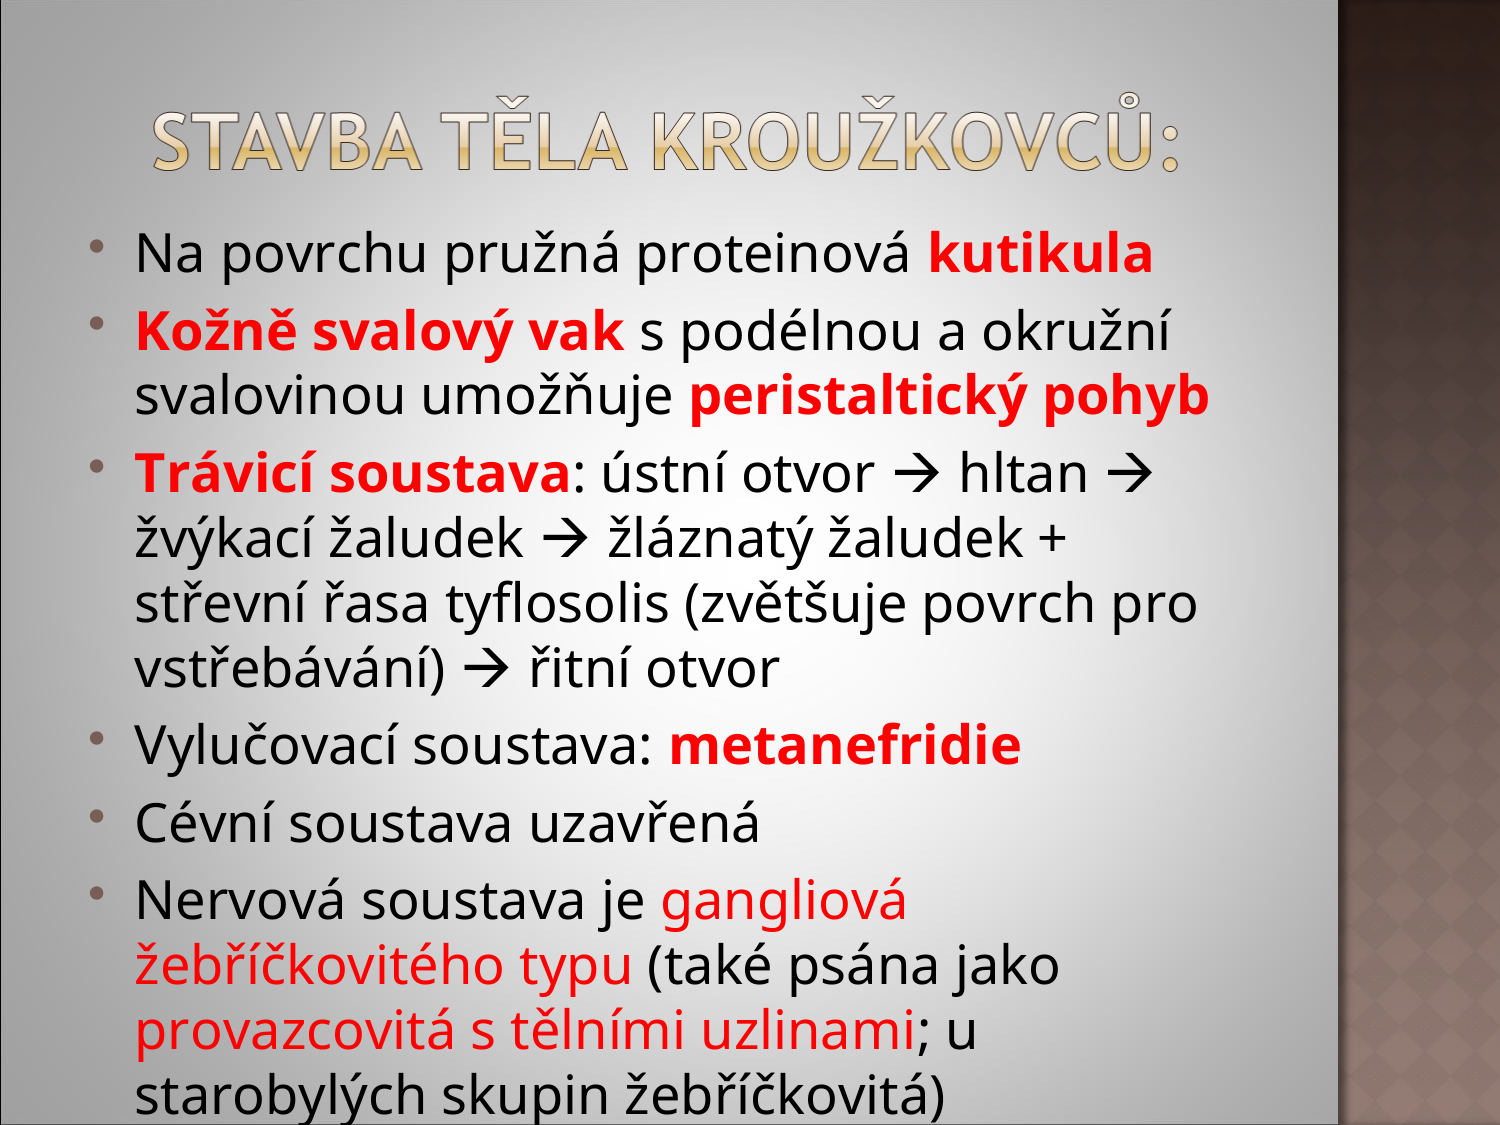

# Na povrchu pružná proteinová kutikula
Kožně svalový vak s podélnou a okružní svalovinou umožňuje peristaltický pohyb
Trávicí soustava: ústní otvor  hltan  žvýkací žaludek  žláznatý žaludek + střevní řasa tyflosolis (zvětšuje povrch pro vstřebávání)  řitní otvor
Vylučovací soustava: metanefridie
Cévní soustava uzavřená
Nervová soustava je gangliová žebříčkovitého typu (také psána jako provazcovitá s tělními uzlinami; u starobylých skupin žebříčkovitá)